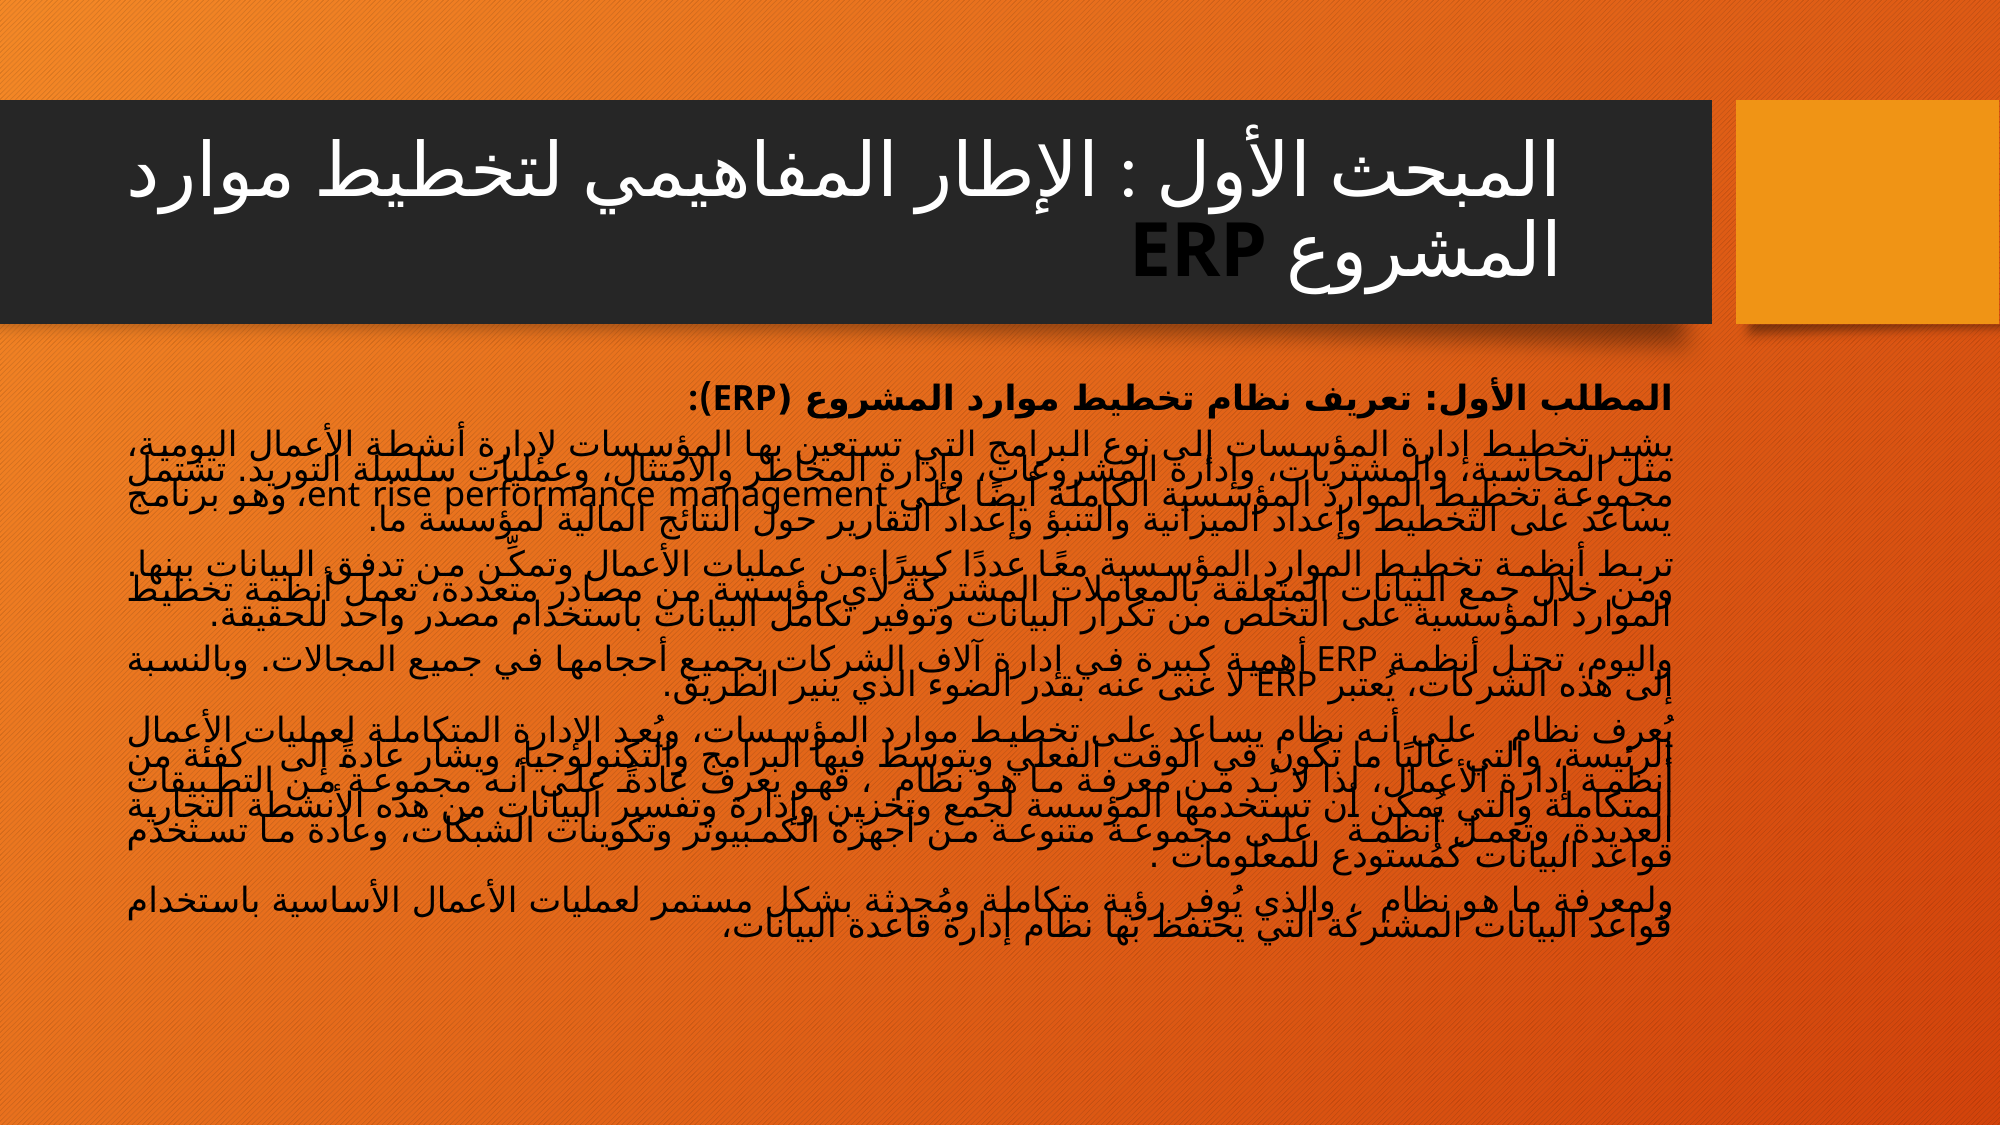

# المبحث الأول : الإطار المفاهيمي لتخطيط موارد المشروع ERP
المطلب الأول: تعريف نظام تخطيط موارد المشروع (ERP):
يشير تخطيط إدارة المؤسسات إلى نوع البرامج التي تستعين بها المؤسسات لإدارة أنشطة الأعمال اليومية، مثل المحاسبة، والمشتريات، وإدارة المشروعات، وإدارة المخاطر والامتثال، وعمليات سلسلة التوريد. تشتمل مجموعة تخطيط الموارد المؤسسية الكاملة أيضًا على ent rise performance management، وهو برنامج يساعد على التخطيط وإعداد الميزانية والتنبؤ وإعداد التقارير حول النتائج المالية لمؤسسة ما.
تربط أنظمة تخطيط الموارد المؤسسية معًا عددًا كبيرًا من عمليات الأعمال وتمكِّن من تدفق البيانات بينها. ومن خلال جمع البيانات المتعلقة بالمعاملات المشتركة لأي مؤسسة من مصادر متعددة، تعمل أنظمة تخطيط الموارد المؤسسية على التخلص من تكرار البيانات وتوفير تكامل البيانات باستخدام مصدر واحد للحقيقة.
واليوم، تحتل أنظمة ERP أهمية كبيرة في إدارة آلاف الشركات بجميع أحجامها في جميع المجالات. وبالنسبة إلى هذه الشركات، يُعتبر ERP لا غنى عنه بقدر الضوء الذي ينير الطريق.
يُعرف نظام على أنه نظام يساعد على تخطيط موارد المؤسسات، ويُعد الإدارة المتكاملة لعمليات الأعمال الرئيسة، والتي غالبًا ما تكون في الوقت الفعلي ويتوسط فيها البرامج والتكنولوجيا، ويشار عادةً إلى كفئة من أنظمة إدارة الأعمال، لذا لا بُد من معرفة ما هو نظام ، فهو يعرف عادةً على أنه مجموعة من التطبيقات المتكاملة والتي يُمكن أن تستخدمها المؤسسة لجمع وتخزين وإدارة وتفسير البيانات من هذه الأنشطة التجارية العديدة، وتعمل أنظمة على مجموعة متنوعة من أجهزة الكمبيوتر وتكوينات الشبكات، وعادة ما تستخدم قواعد البيانات كمُستودع للمعلومات .
ولمعرفة ما هو نظام ، والذي يُوفر رؤية متكاملة ومُحدثة بشكل مستمر لعمليات الأعمال الأساسية باستخدام قواعد البيانات المشتركة التي يحتفظ بها نظام إدارة قاعدة البيانات،